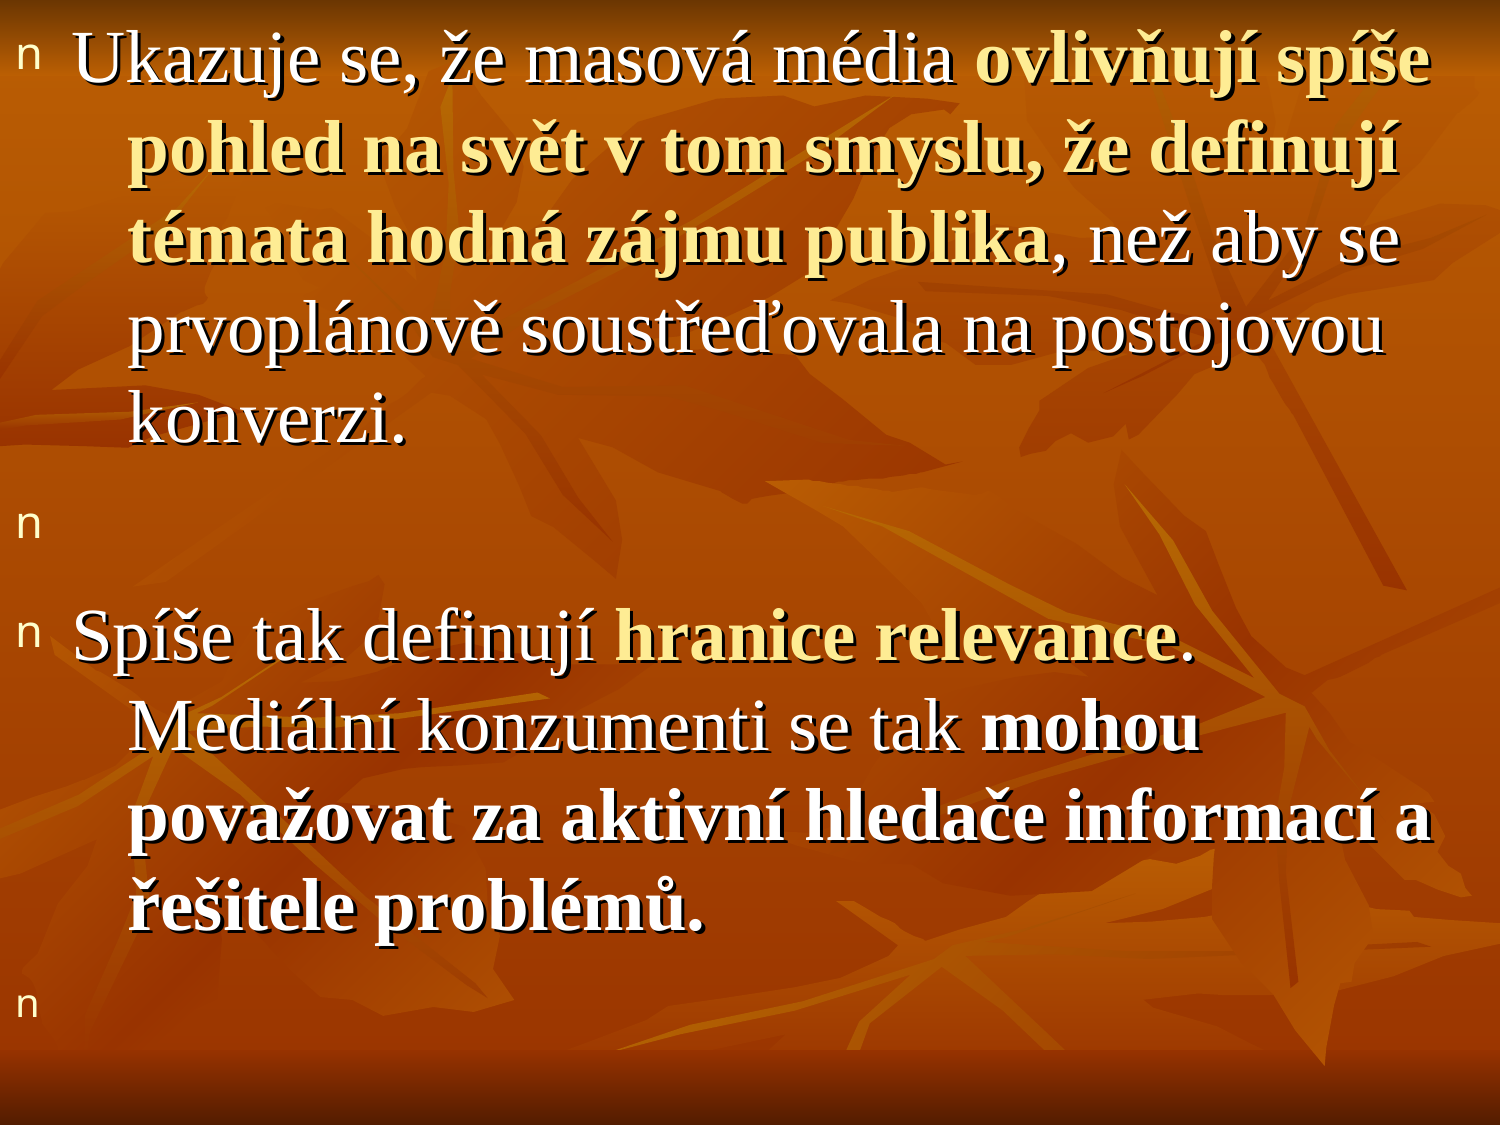

# Ukazuje se, že masová média ovlivňují spíše pohled na svět v tom smyslu, že definují témata hodná zájmu publika, než aby se prvoplánově soustřeďovala na postojovou konverzi.
Spíše tak definují hranice relevance. Mediální konzumenti se tak mohou považovat za aktivní hledače informací a řešitele problémů.